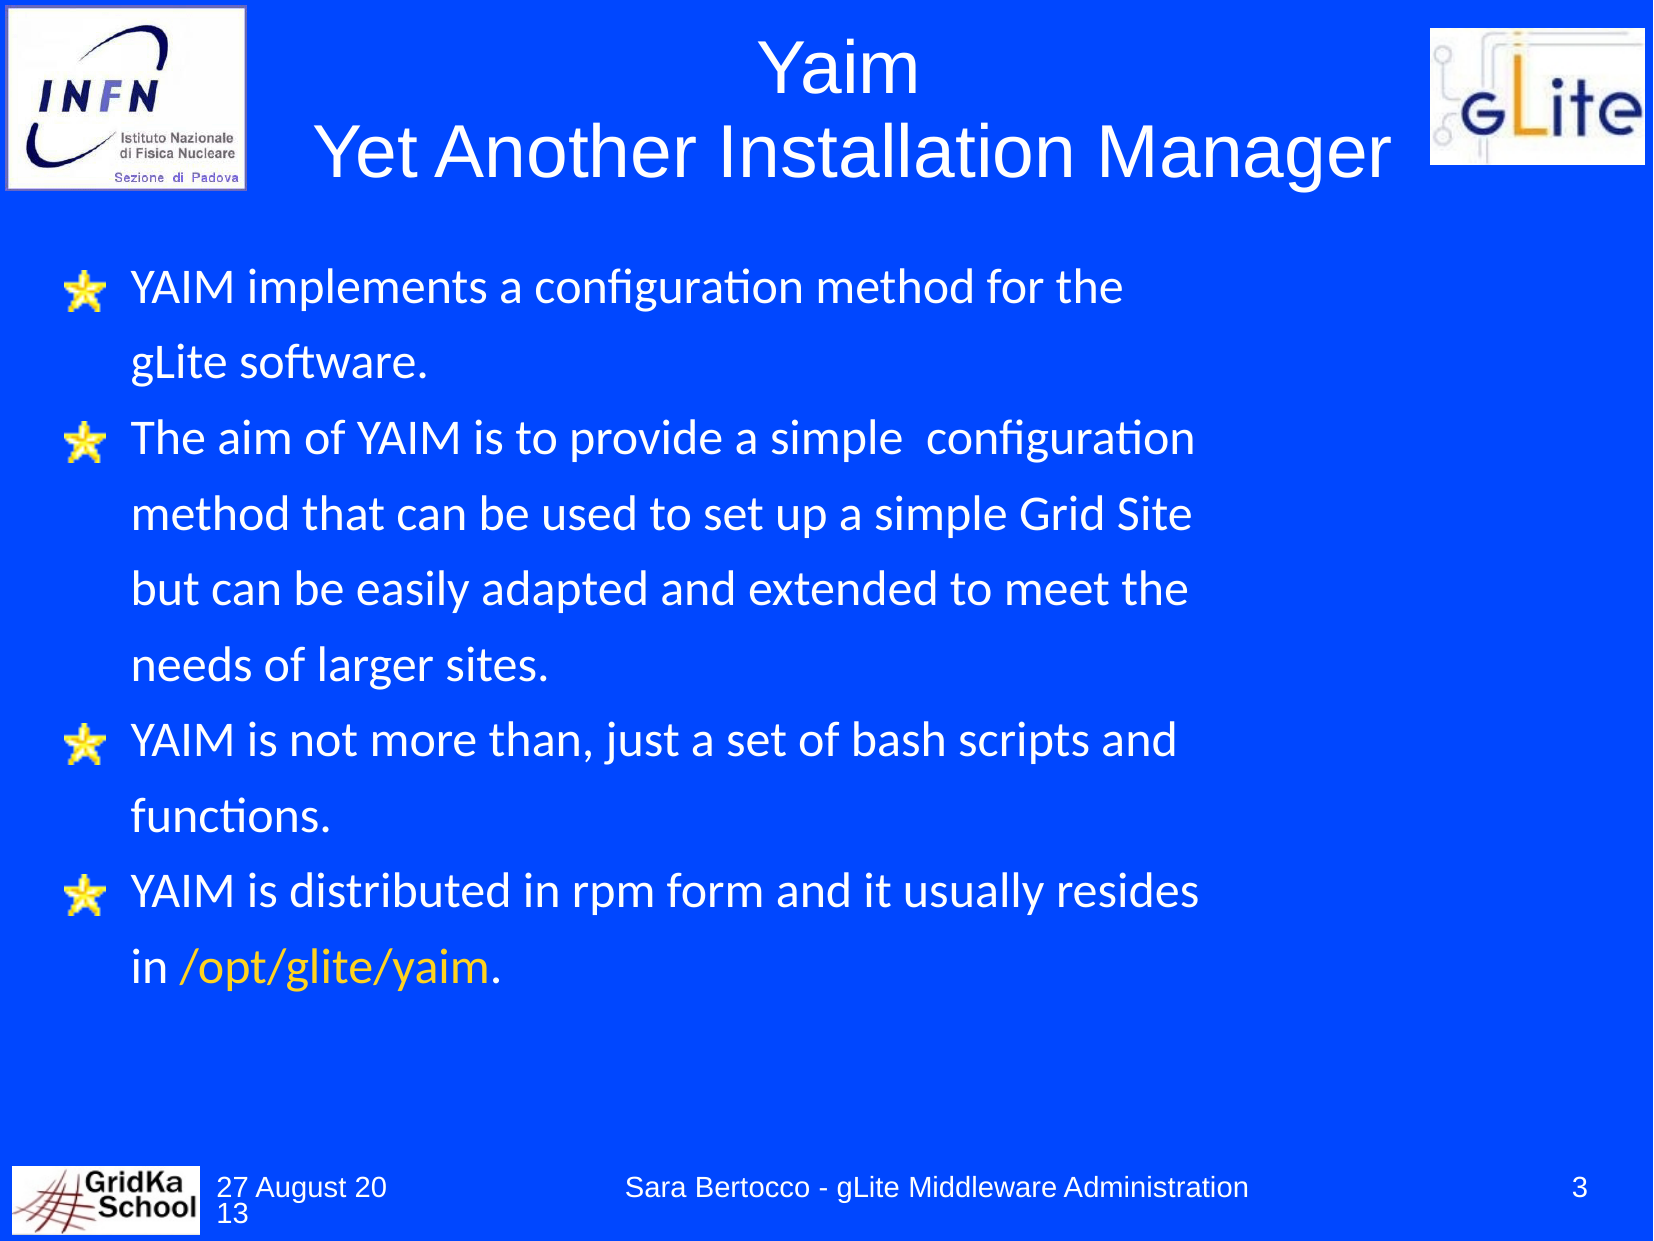

# Yaim Yet Another Installation Manager
YAIM implements a configuration method for the
gLite software.
The aim of YAIM is to provide a simple configuration
method that can be used to set up a simple Grid Site
but can be easily adapted and extended to meet the
needs of larger sites.
YAIM is not more than, just a set of bash scripts and
functions.
YAIM is distributed in rpm form and it usually resides
in /opt/glite/yaim.
27 August 2013
Sara Bertocco - gLite Middleware Administration
3